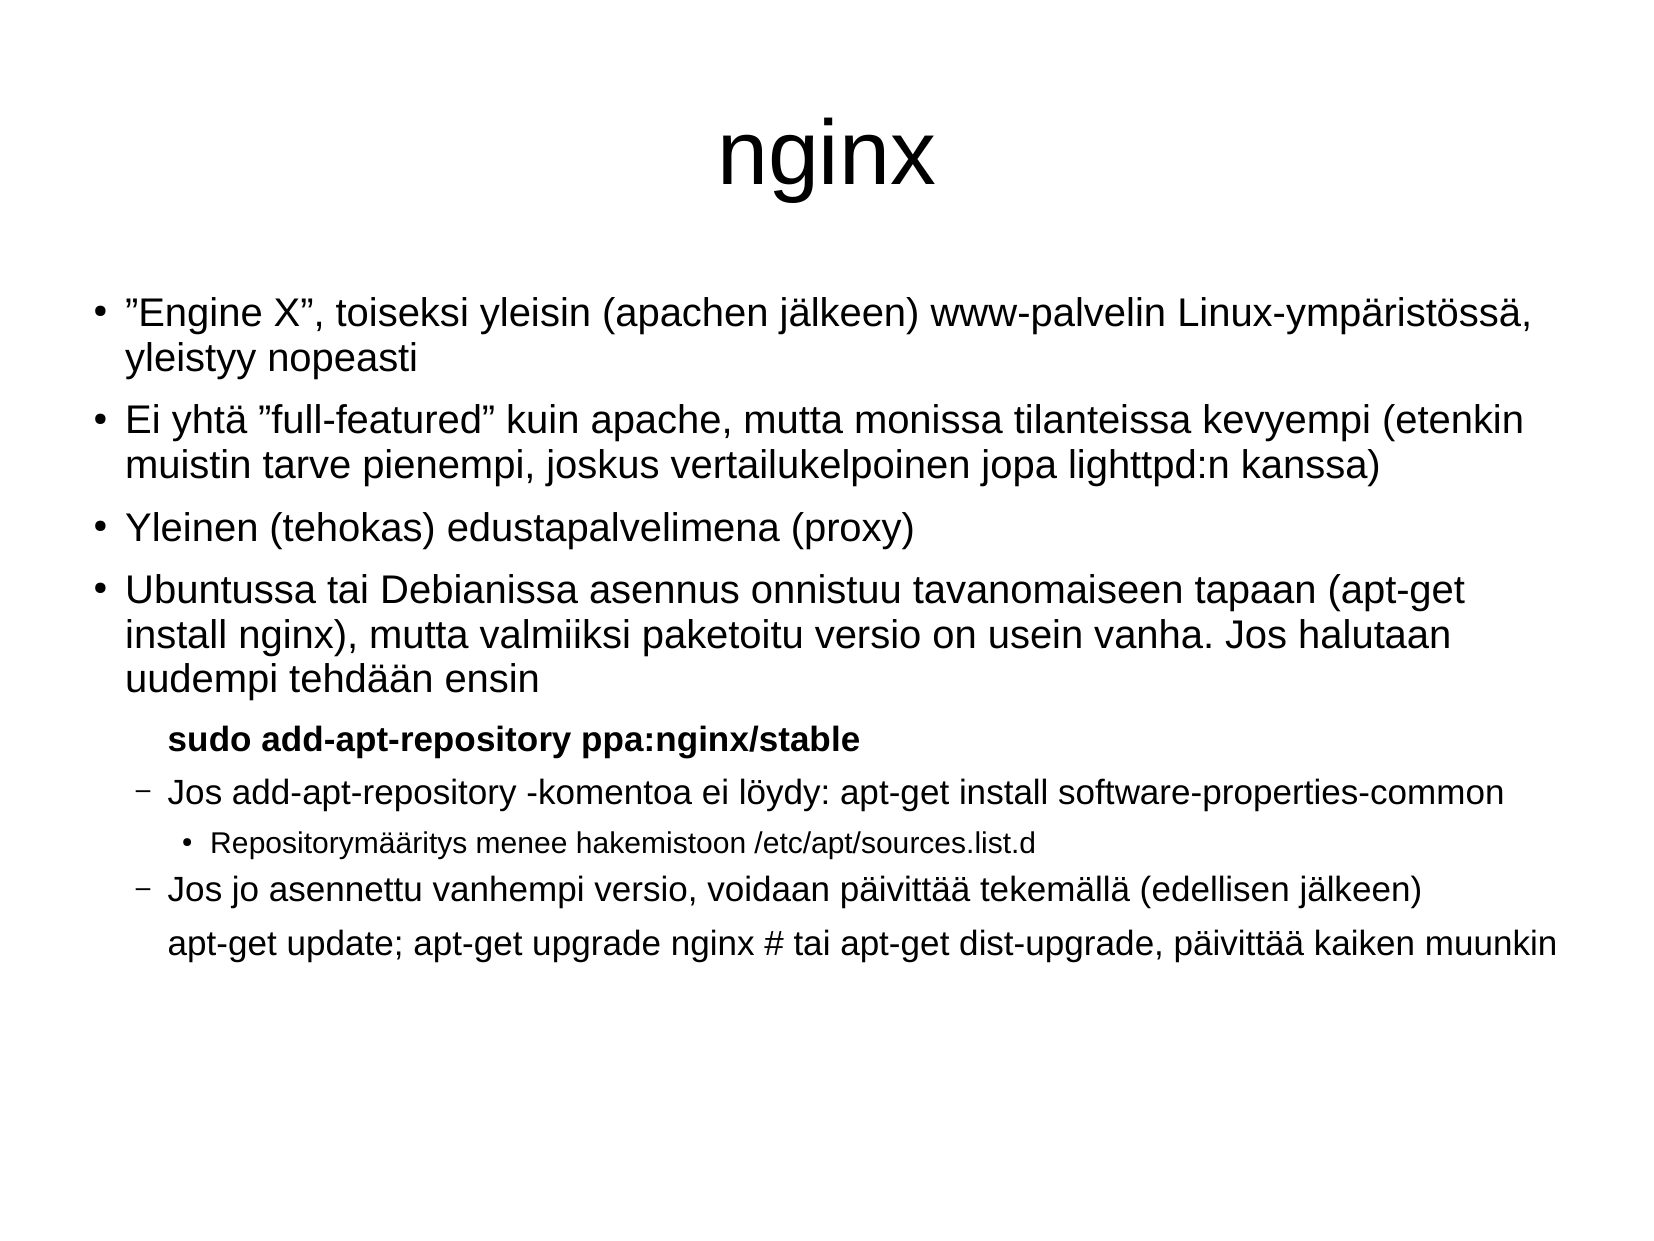

# nginx
”Engine X”, toiseksi yleisin (apachen jälkeen) www-palvelin Linux-ympäristössä, yleistyy nopeasti
Ei yhtä ”full-featured” kuin apache, mutta monissa tilanteissa kevyempi (etenkin muistin tarve pienempi, joskus vertailukelpoinen jopa lighttpd:n kanssa)
Yleinen (tehokas) edustapalvelimena (proxy)
Ubuntussa tai Debianissa asennus onnistuu tavanomaiseen tapaan (apt-get install nginx), mutta valmiiksi paketoitu versio on usein vanha. Jos halutaan uudempi tehdään ensin
sudo add-apt-repository ppa:nginx/stable
Jos add-apt-repository -komentoa ei löydy: apt-get install software-properties-common
Repositorymääritys menee hakemistoon /etc/apt/sources.list.d
Jos jo asennettu vanhempi versio, voidaan päivittää tekemällä (edellisen jälkeen)
apt-get update; apt-get upgrade nginx # tai apt-get dist-upgrade, päivittää kaiken muunkin